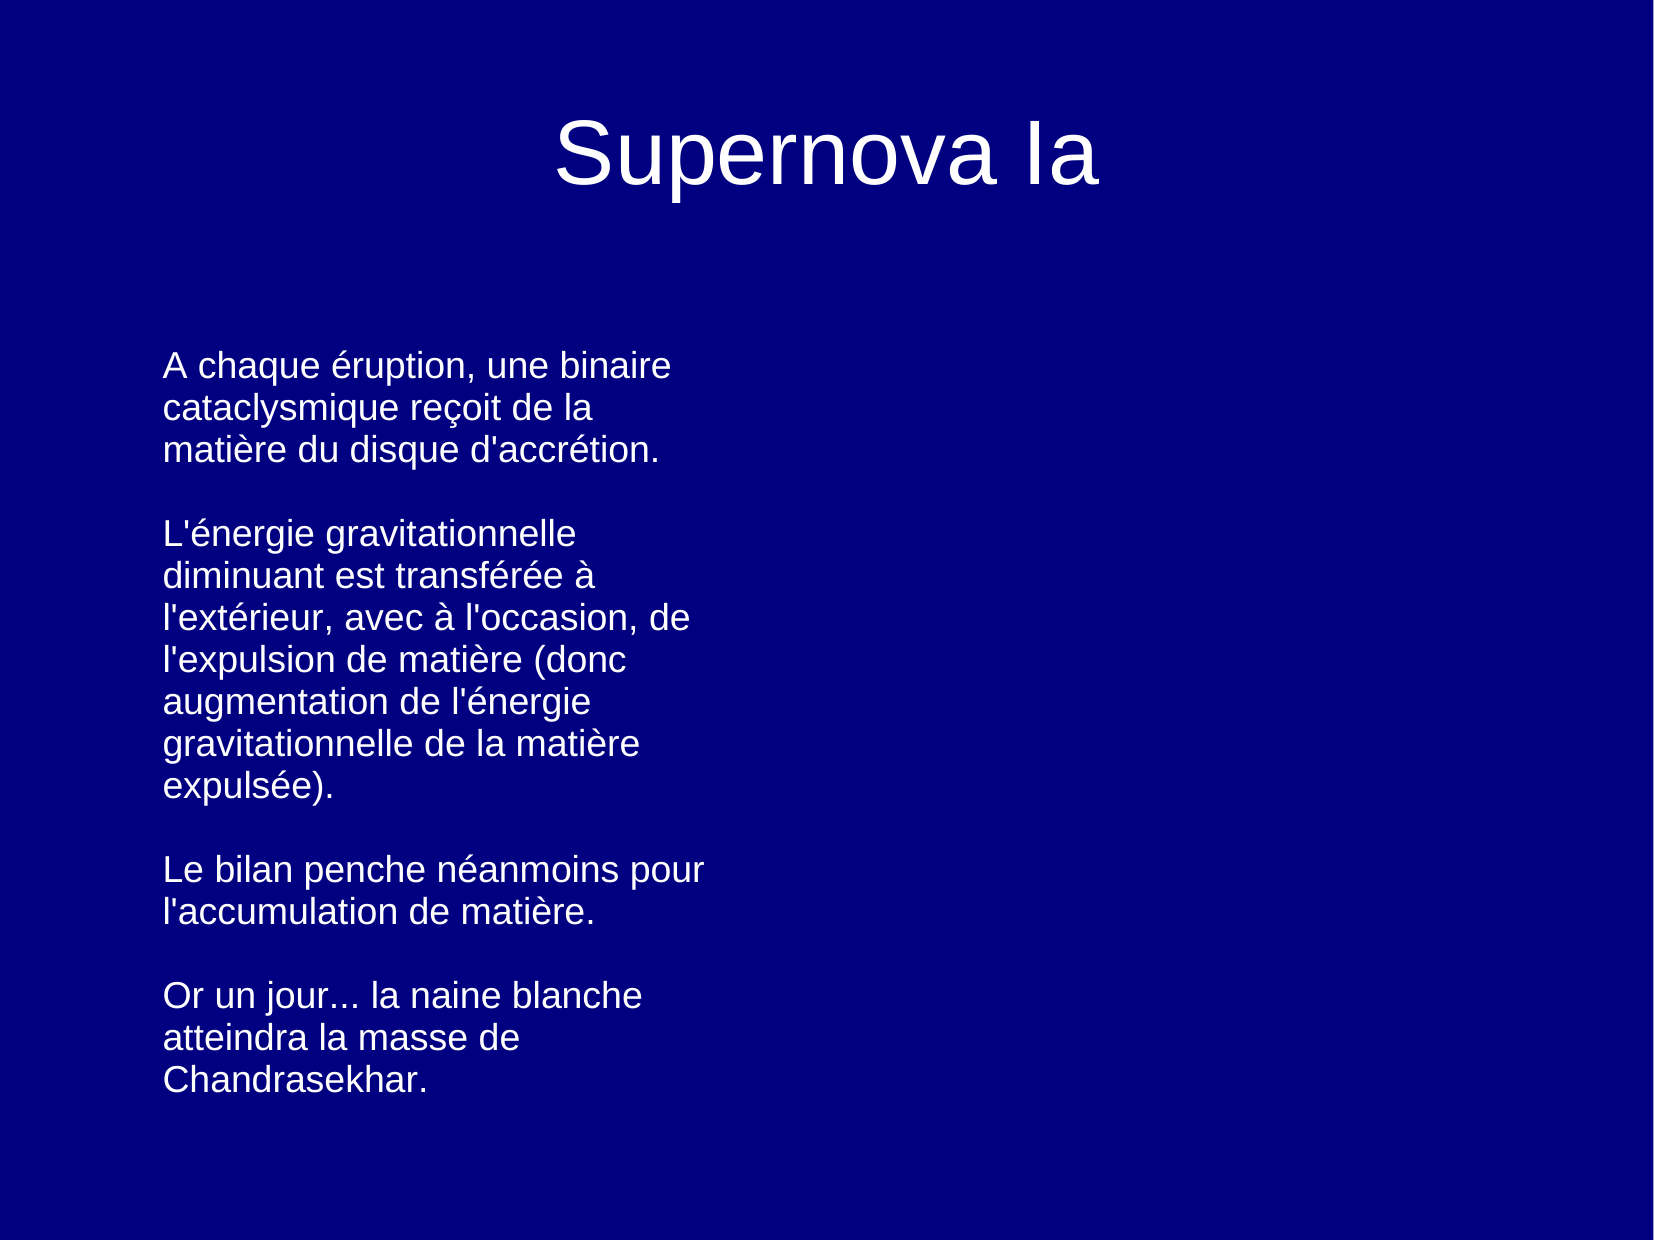

# Supernova Ia
A chaque éruption, une binaire cataclysmique reçoit de la matière du disque d'accrétion.
L'énergie gravitationnelle diminuant est transférée à l'extérieur, avec à l'occasion, de l'expulsion de matière (donc augmentation de l'énergie gravitationnelle de la matière expulsée).
Le bilan penche néanmoins pour l'accumulation de matière.
Or un jour... la naine blanche atteindra la masse de Chandrasekhar.